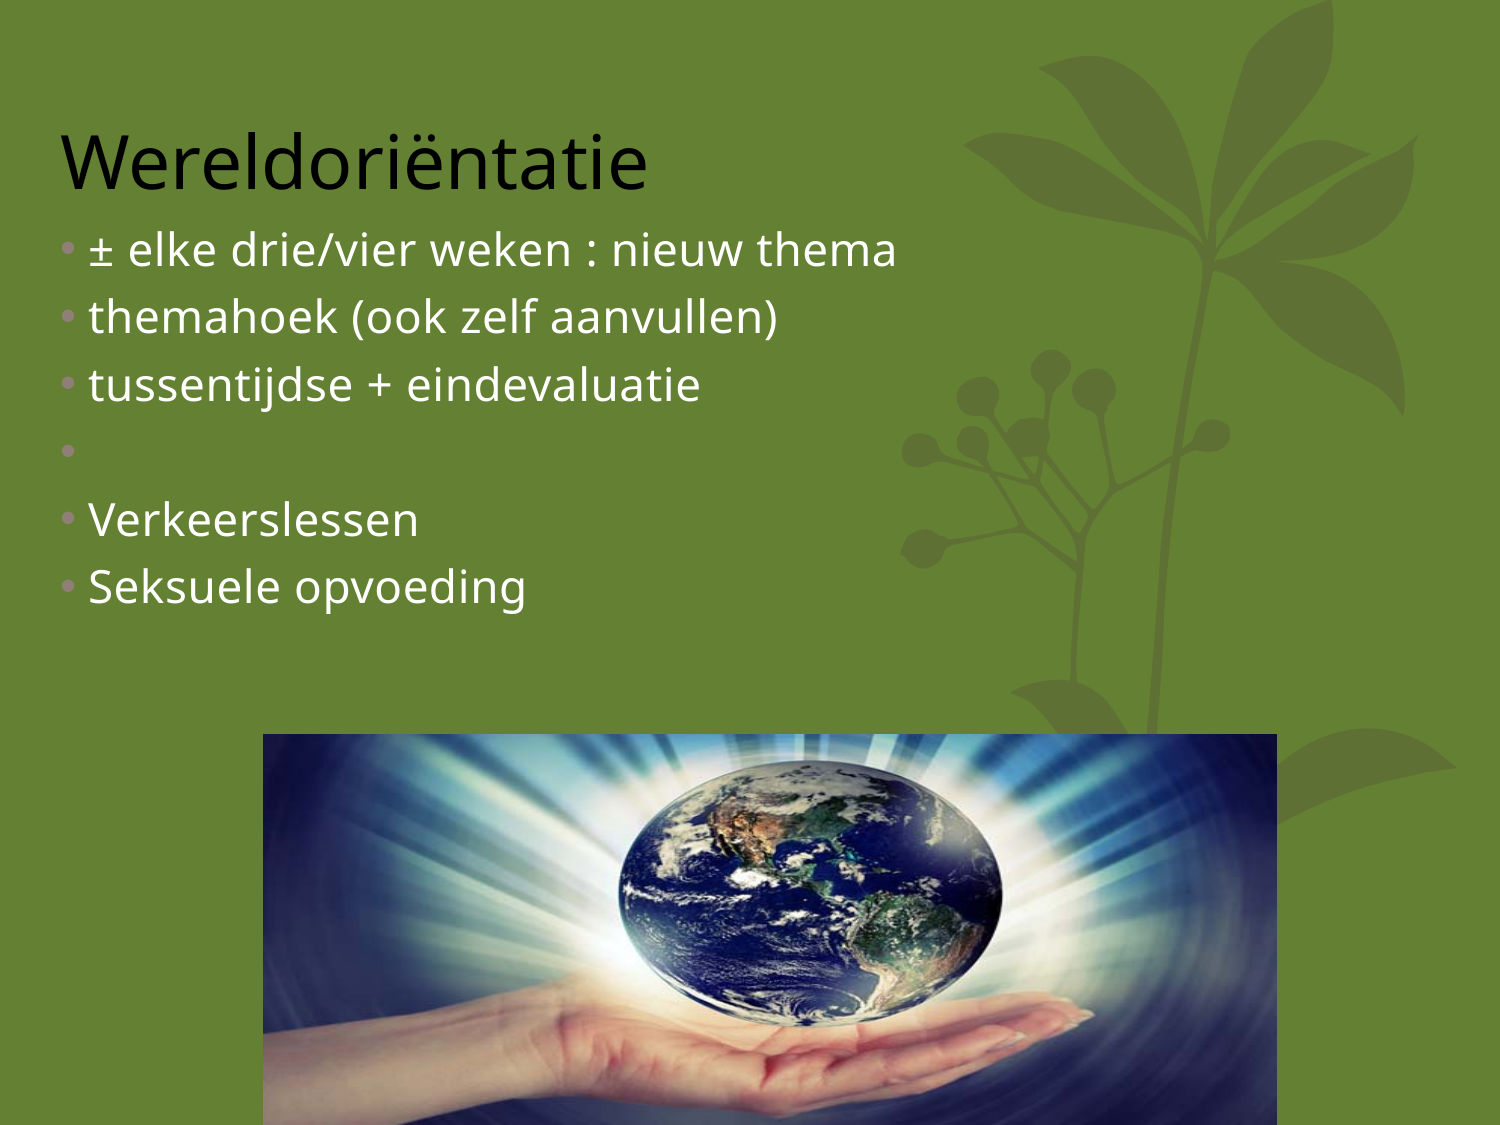

# Wereldoriëntatie
± elke drie/vier weken : nieuw thema
themahoek (ook zelf aanvullen)
tussentijdse + eindevaluatie
Verkeerslessen
Seksuele opvoeding